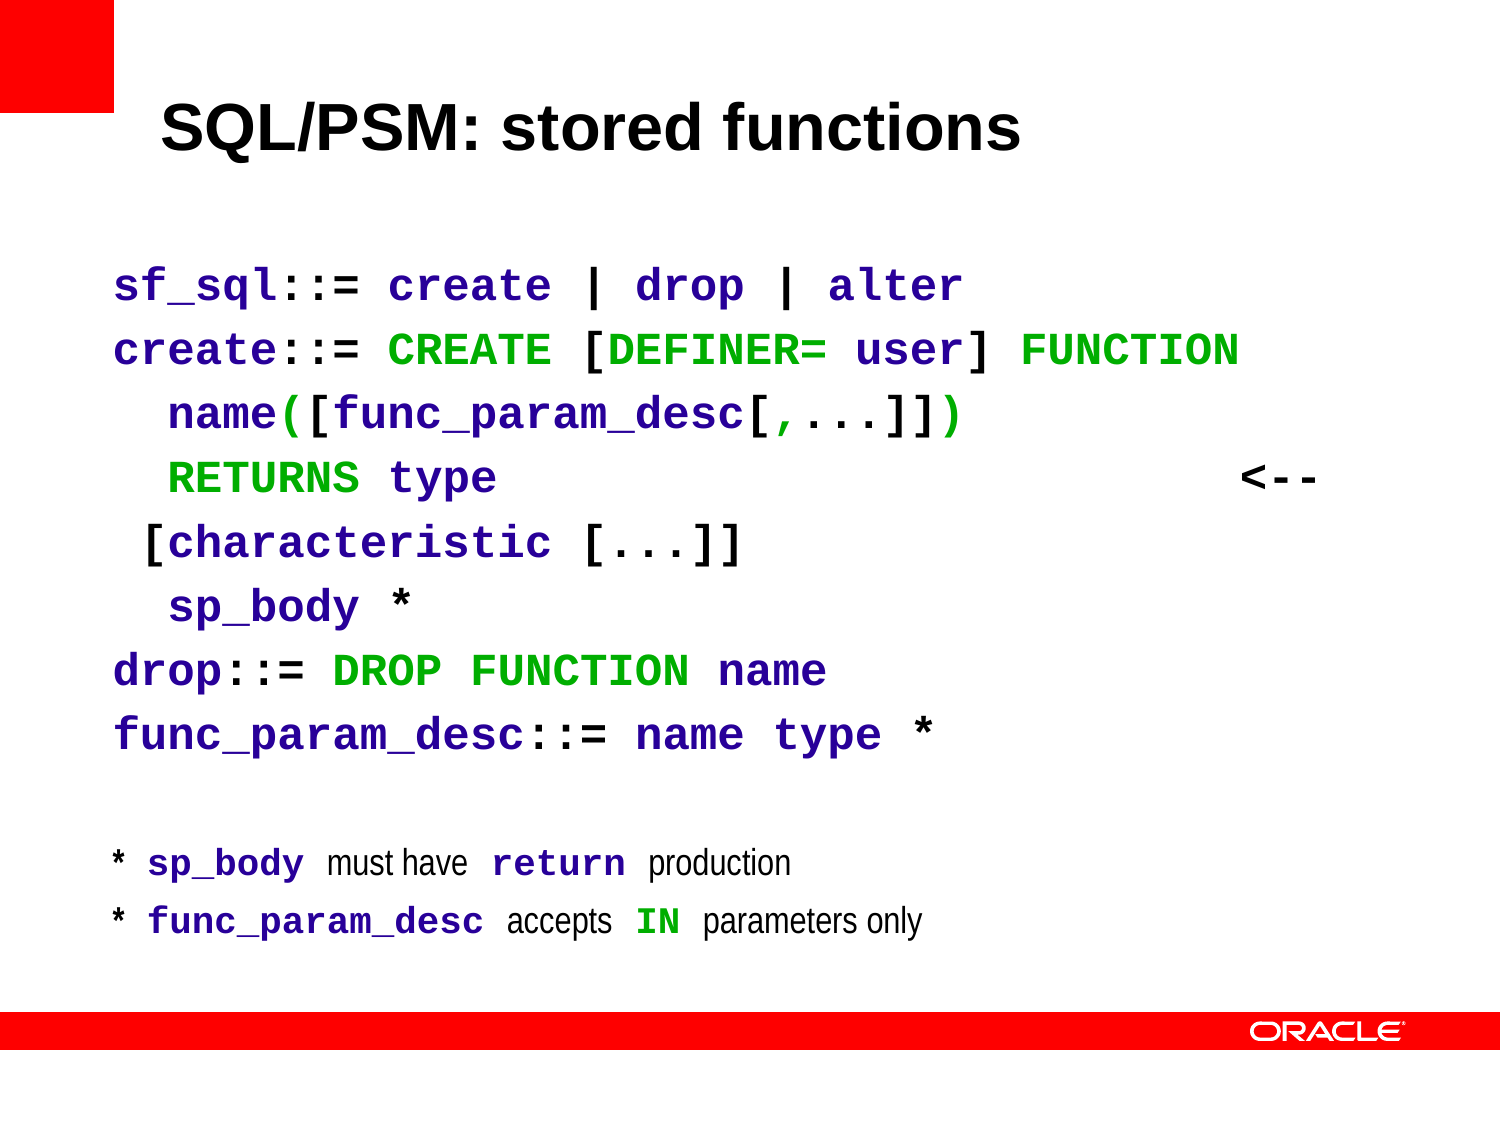

# SQL/PSM: stored functions
sf_sql::= create | drop | alter
create::= CREATE [DEFINER= user] FUNCTION
 name([func_param_desc[,...]])
 RETURNS type <--
 [characteristic [...]]
 sp_body *
drop::= DROP FUNCTION name
func_param_desc::= name type *
* sp_body must have return production
* func_param_desc accepts IN parameters only